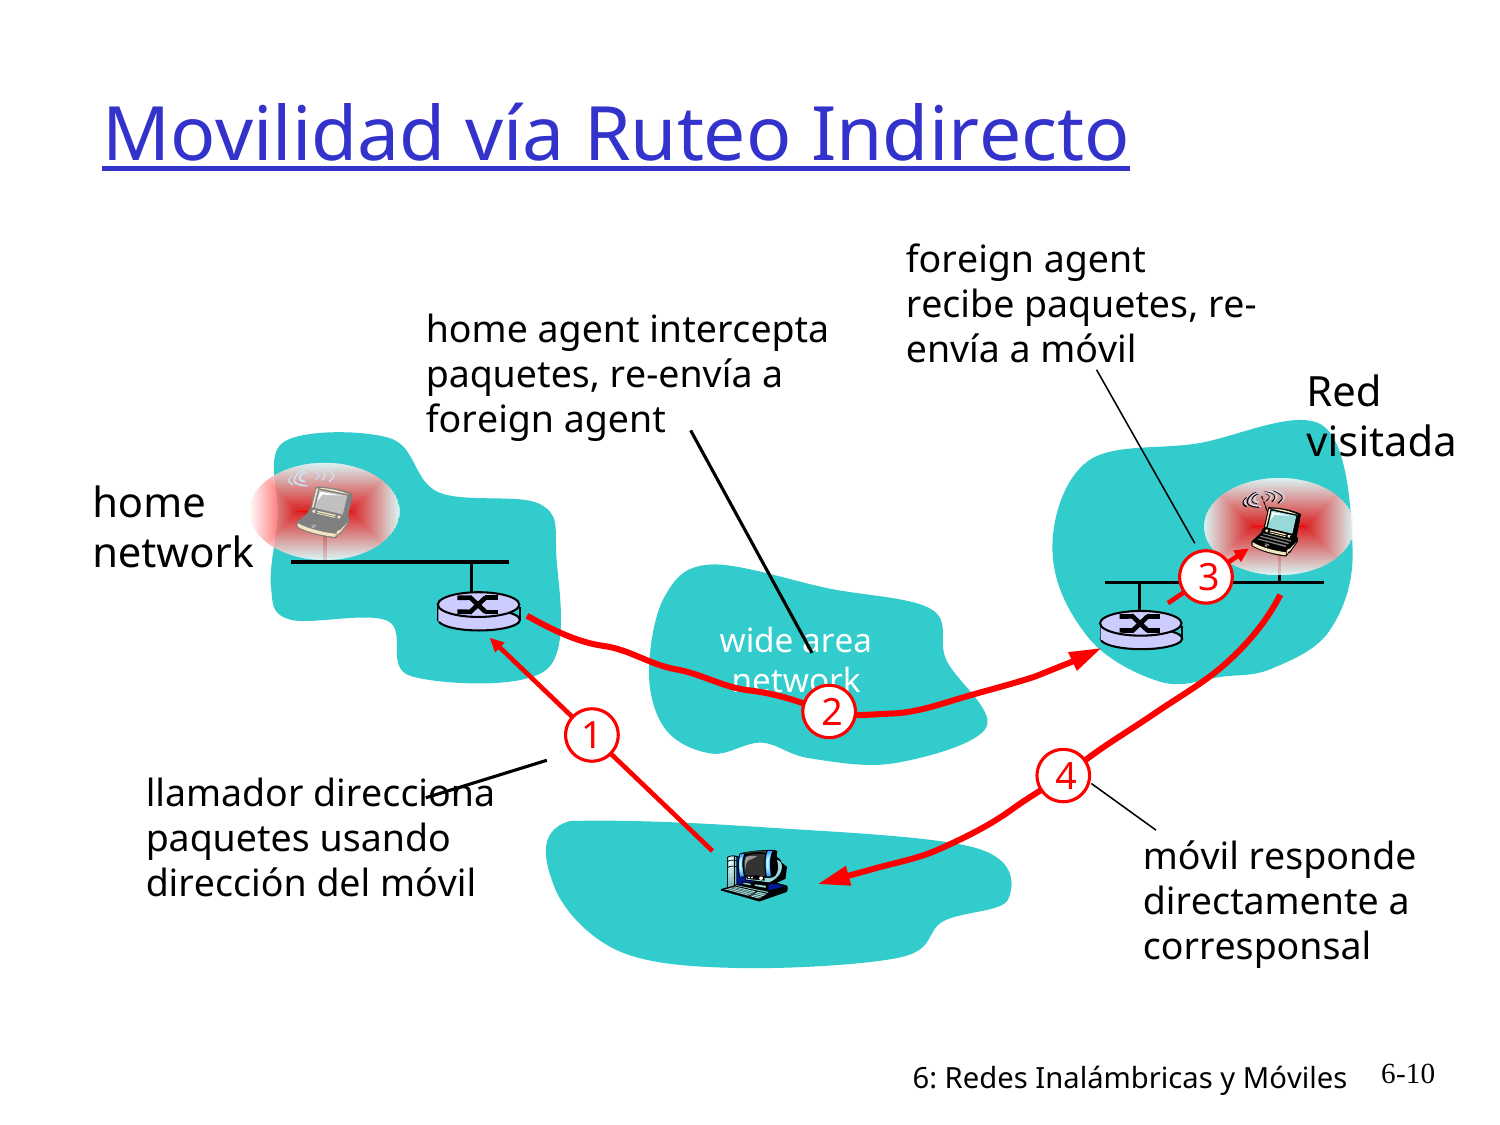

# Movilidad vía Ruteo Indirecto
foreign agent recibe paquetes, re-envía a móvil
home agent intercepta paquetes, re-envía a foreign agent
Red visitada
home
network
3
4
wide area network
2
1
llamador direcciona paquetes usando dirección del móvil
móvil responde directamente a corresponsal
10